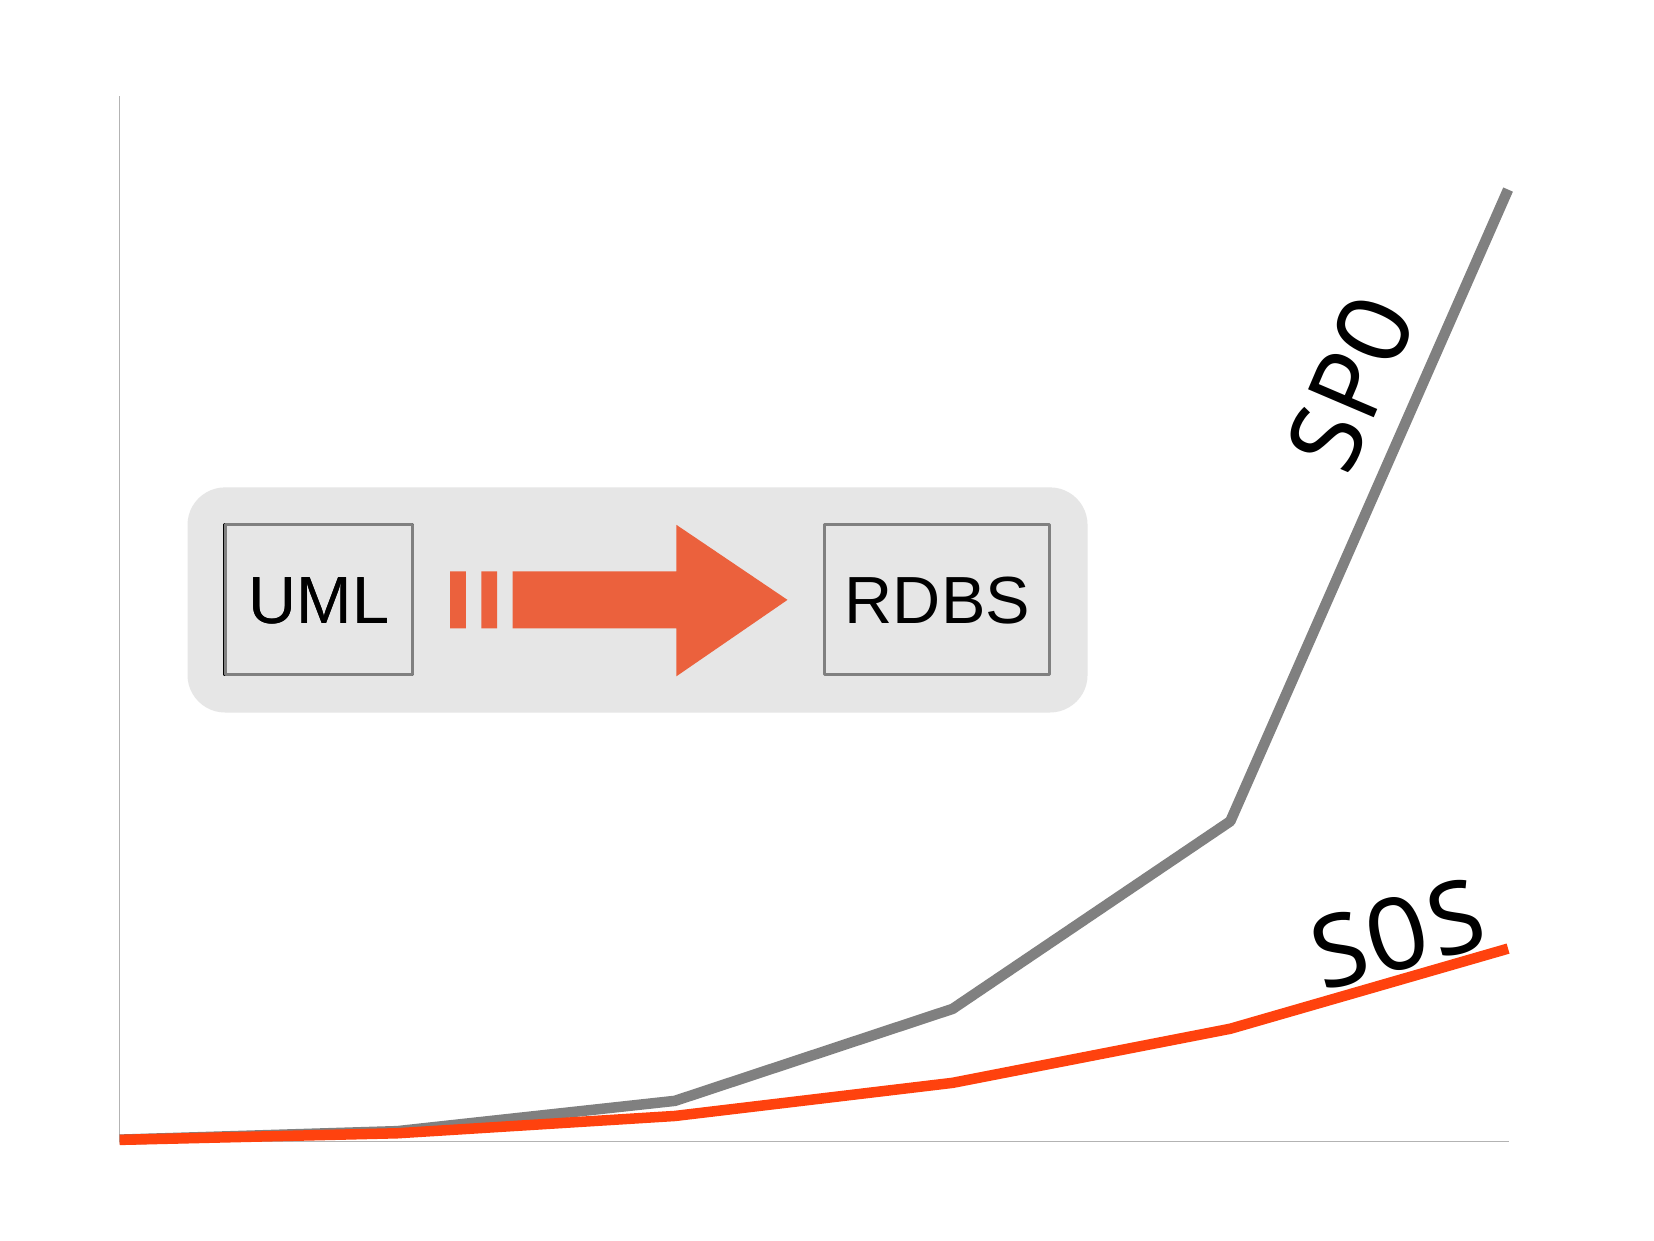

### Chart
| Category | Flat | Nesting |
|---|---|---|
| 1 | 504.0 | 411.0 |
| 2 | 3769.0 | 2946.0 |
| 3 | 15379.0 | 9573.0 |
| 4 | 50601.0 | 22260.0 |
| 5 | 122462.0 | 42975.0 |
| 6 | 364407.0 | 73686.0 |SPO
UML
UML
RDBS
SOS